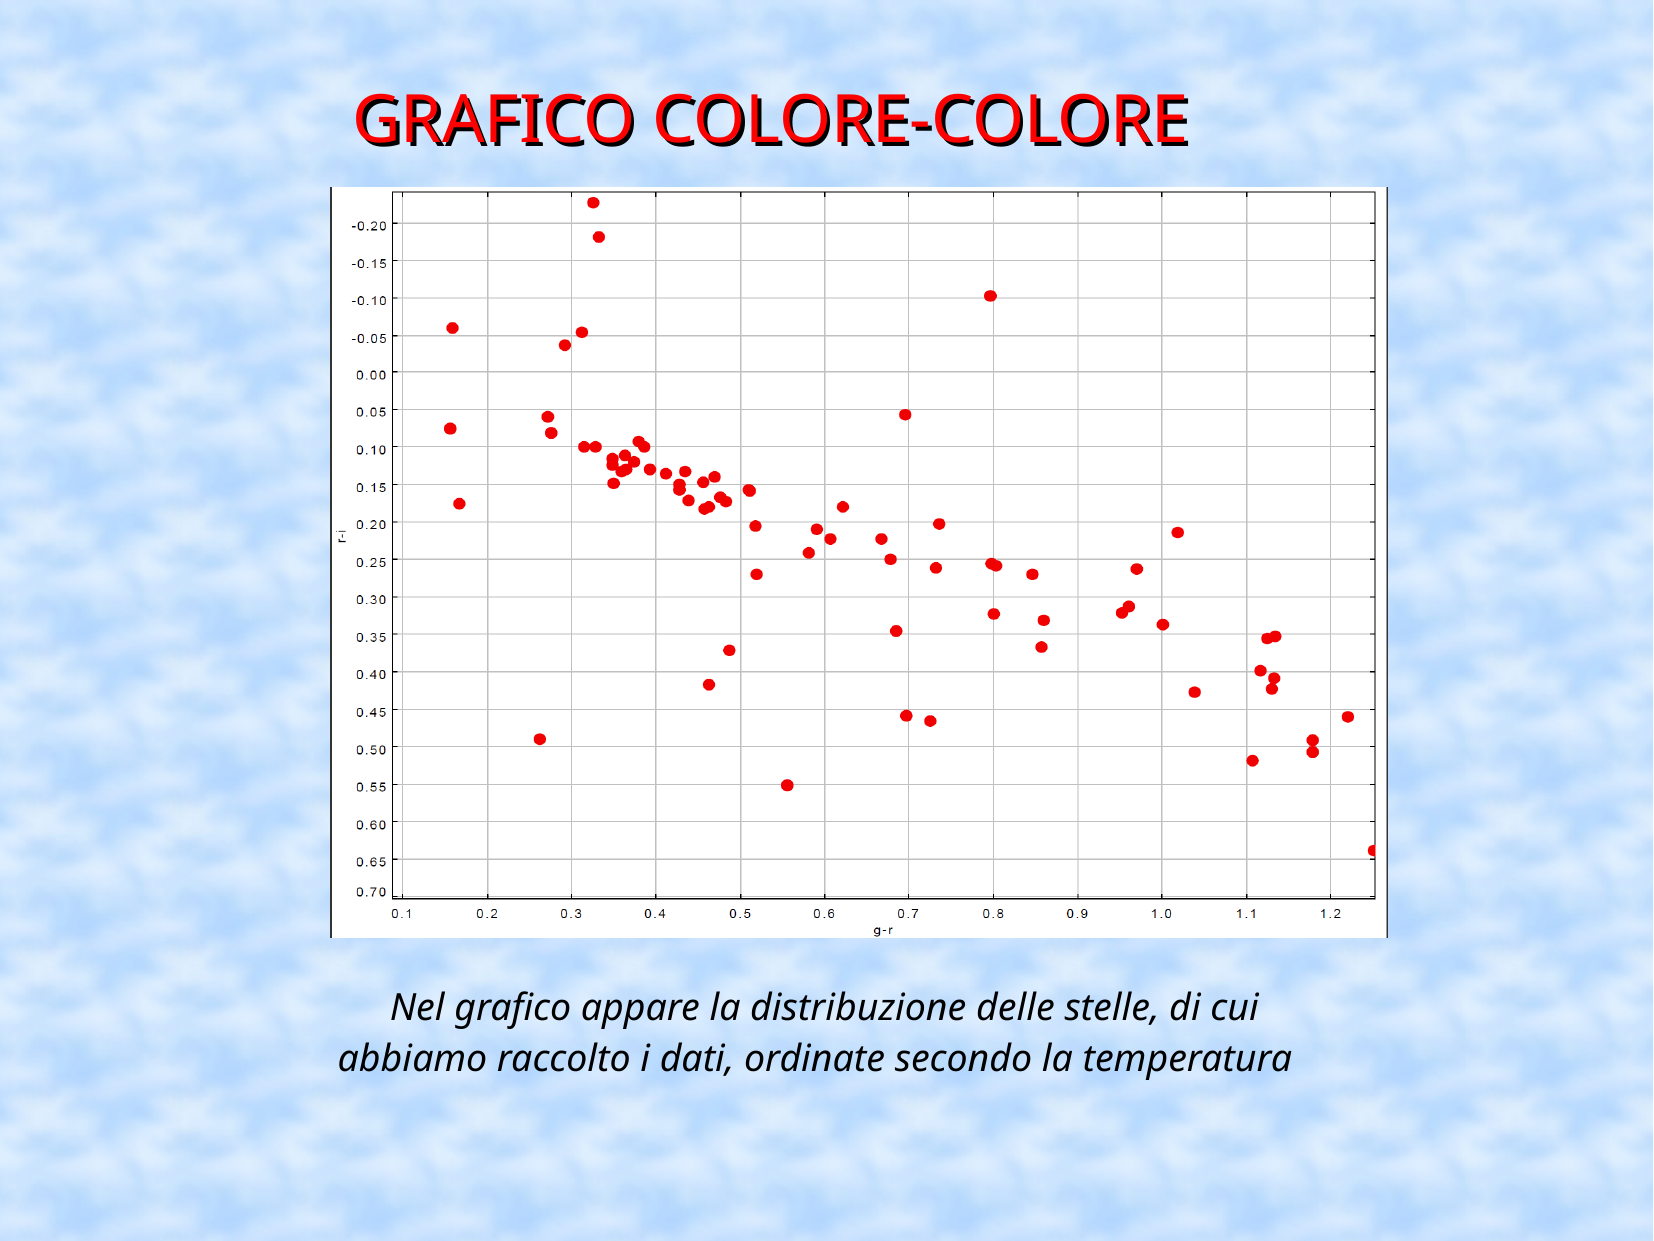

GRAFICO COLORE-COLORE
 Nel grafico appare la distribuzione delle stelle, di cui
abbiamo raccolto i dati, ordinate secondo la temperatura